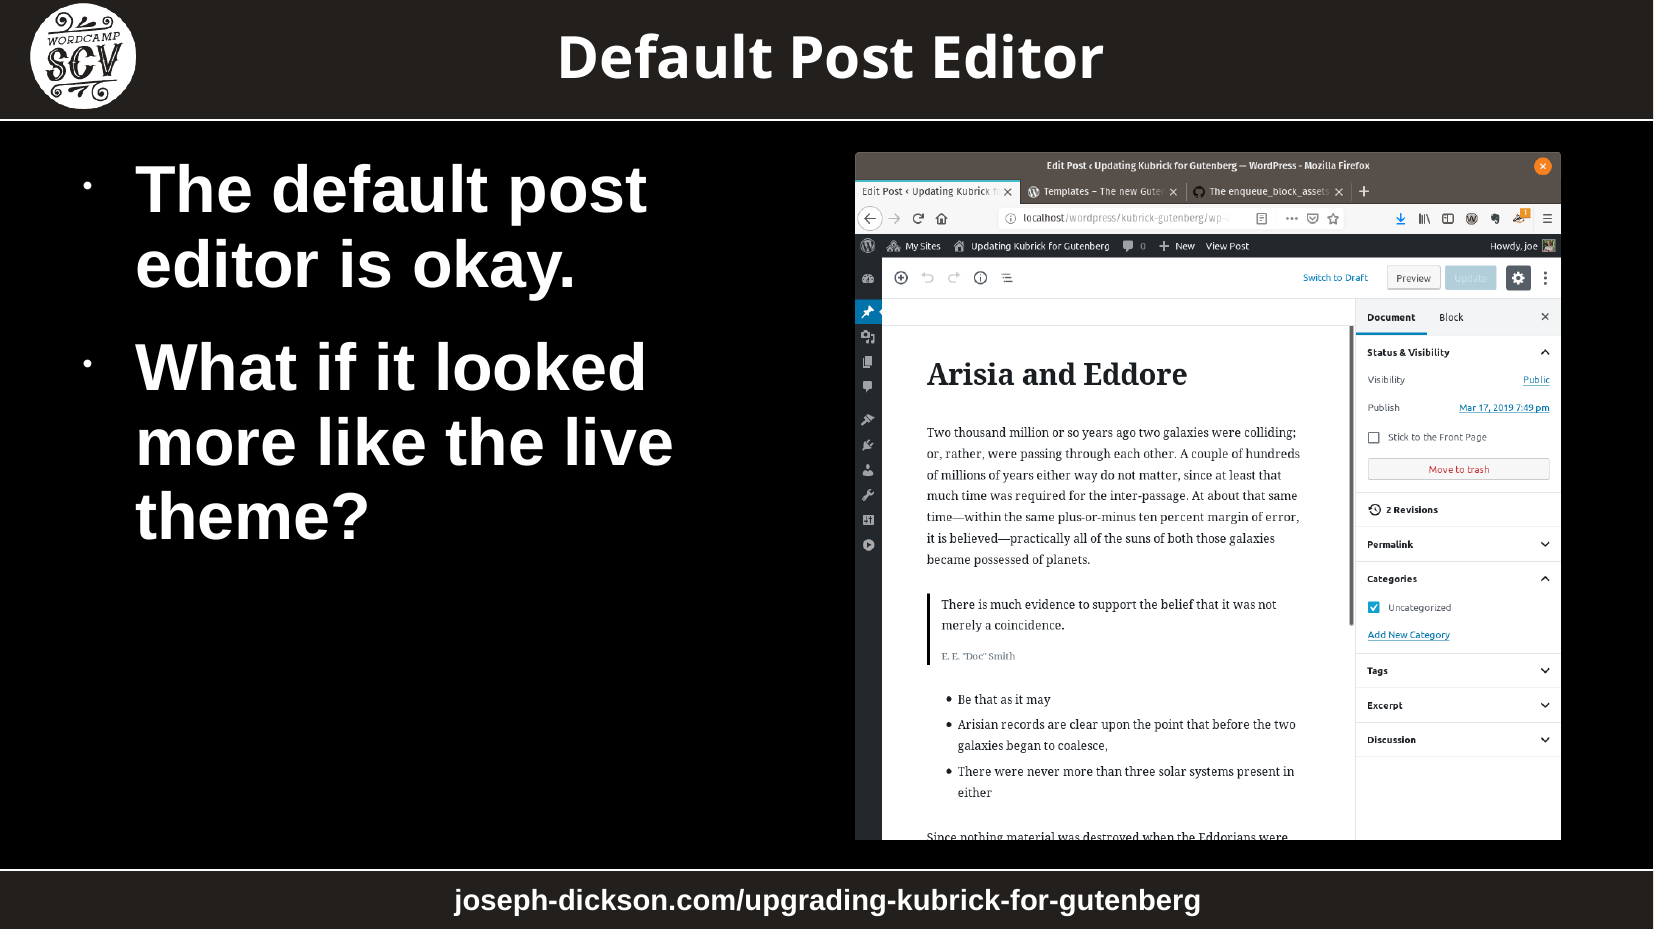

# Default Post Editor
The default post editor is okay.
What if it looked more like the live theme?